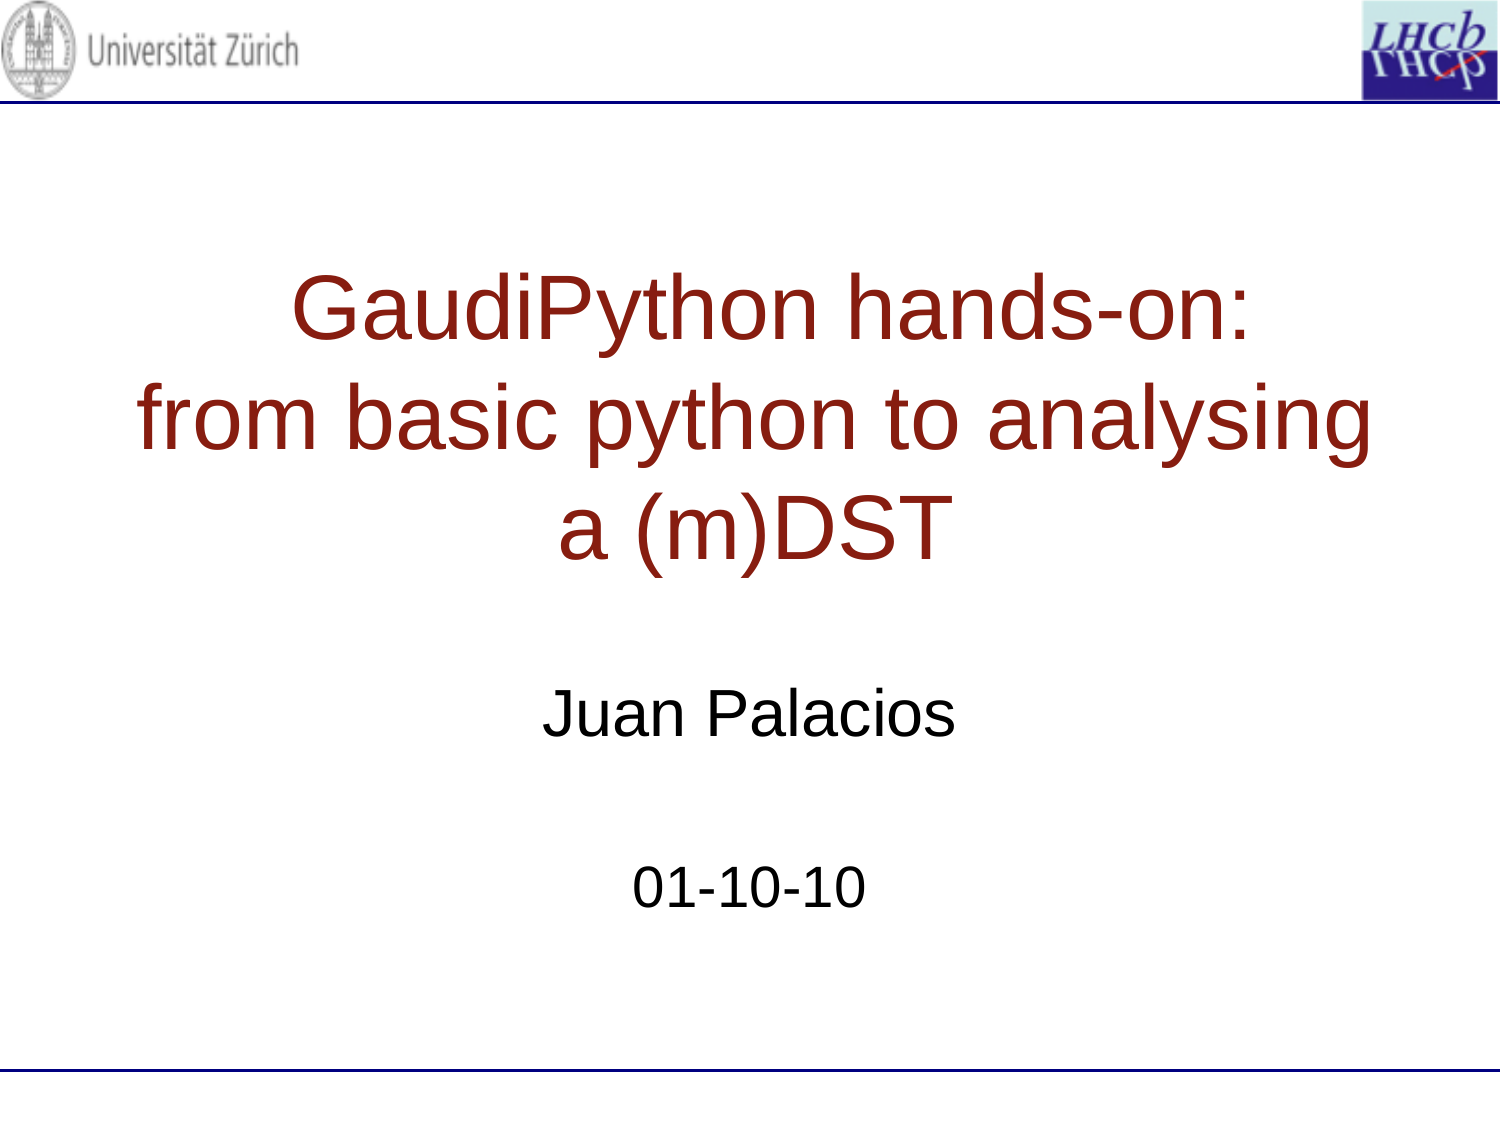

# GaudiPython hands-on: from basic python to analysing a (m)DST
Juan Palacios
01-10-10